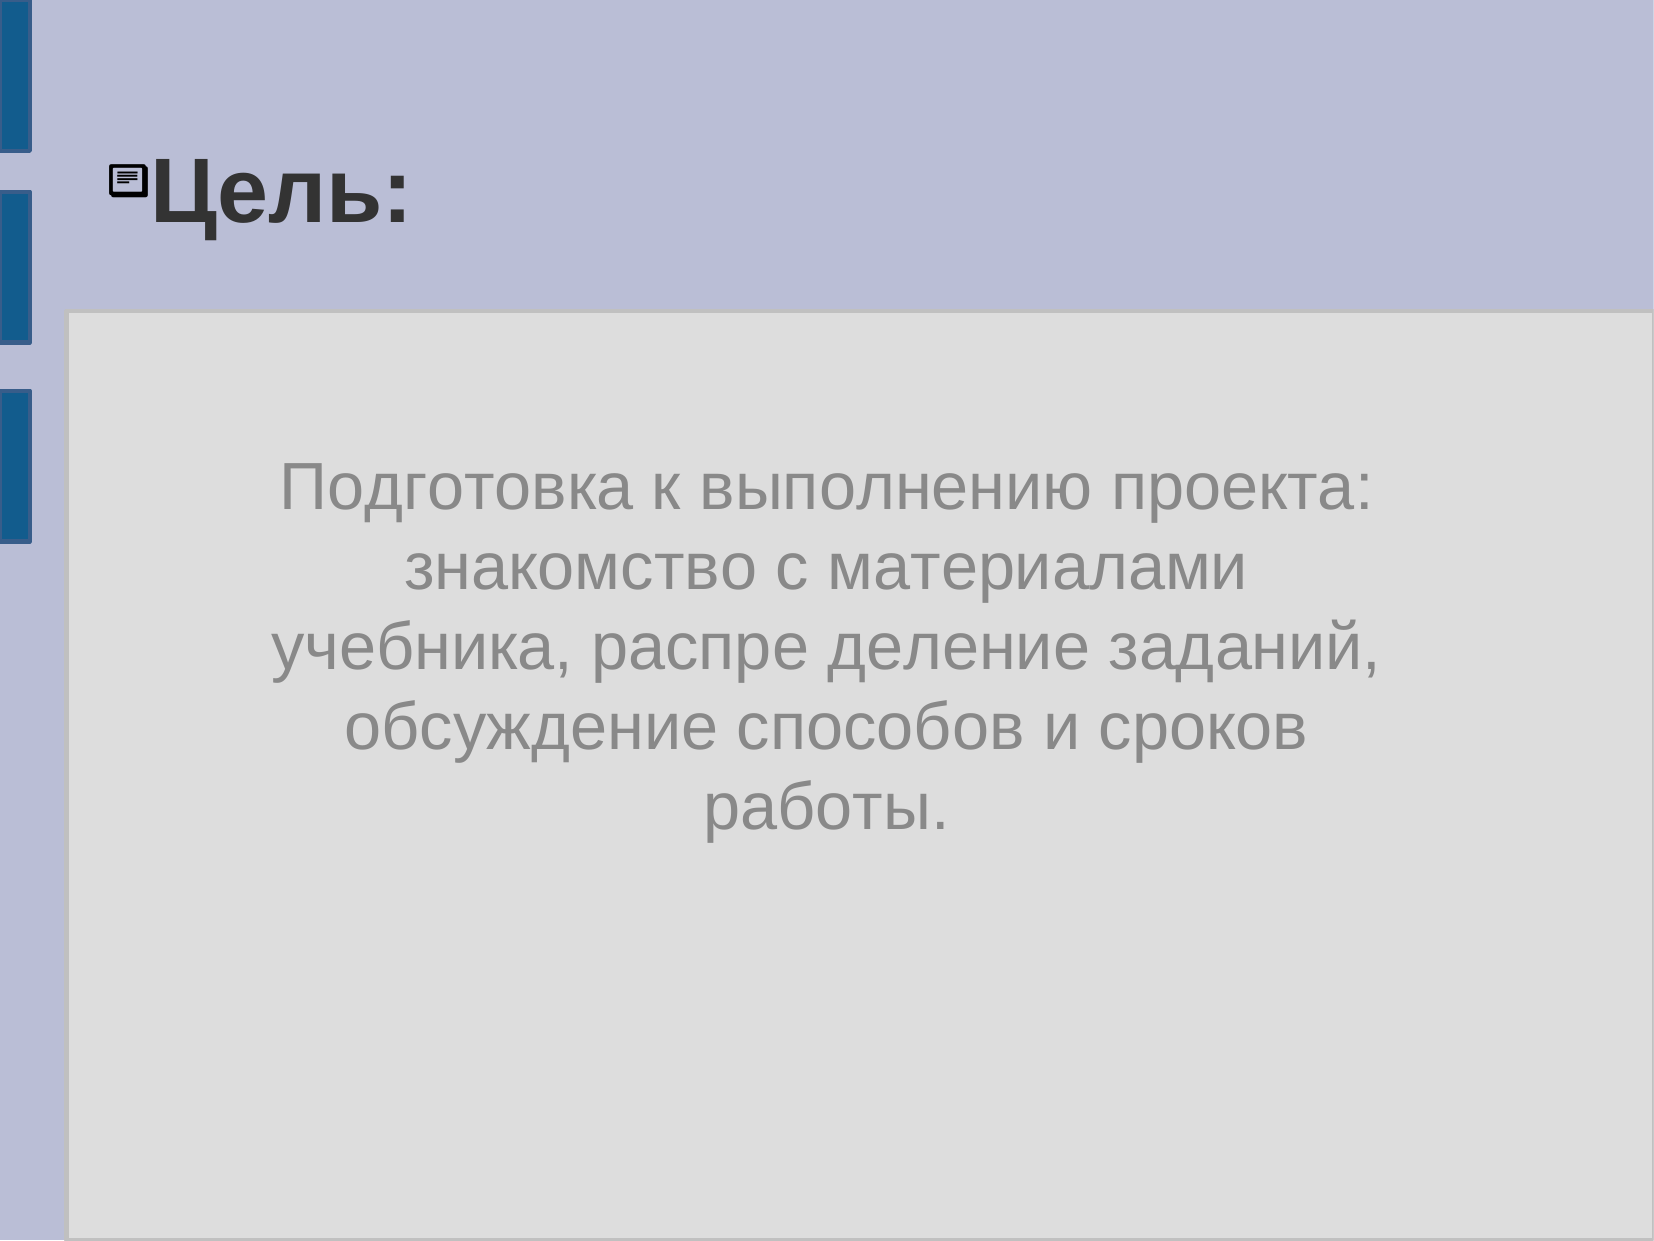

# Цель:
Подготовка к выполнению проекта: знакомство с материалами учебника, распре деление заданий, обсуждение способов и сроков работы.